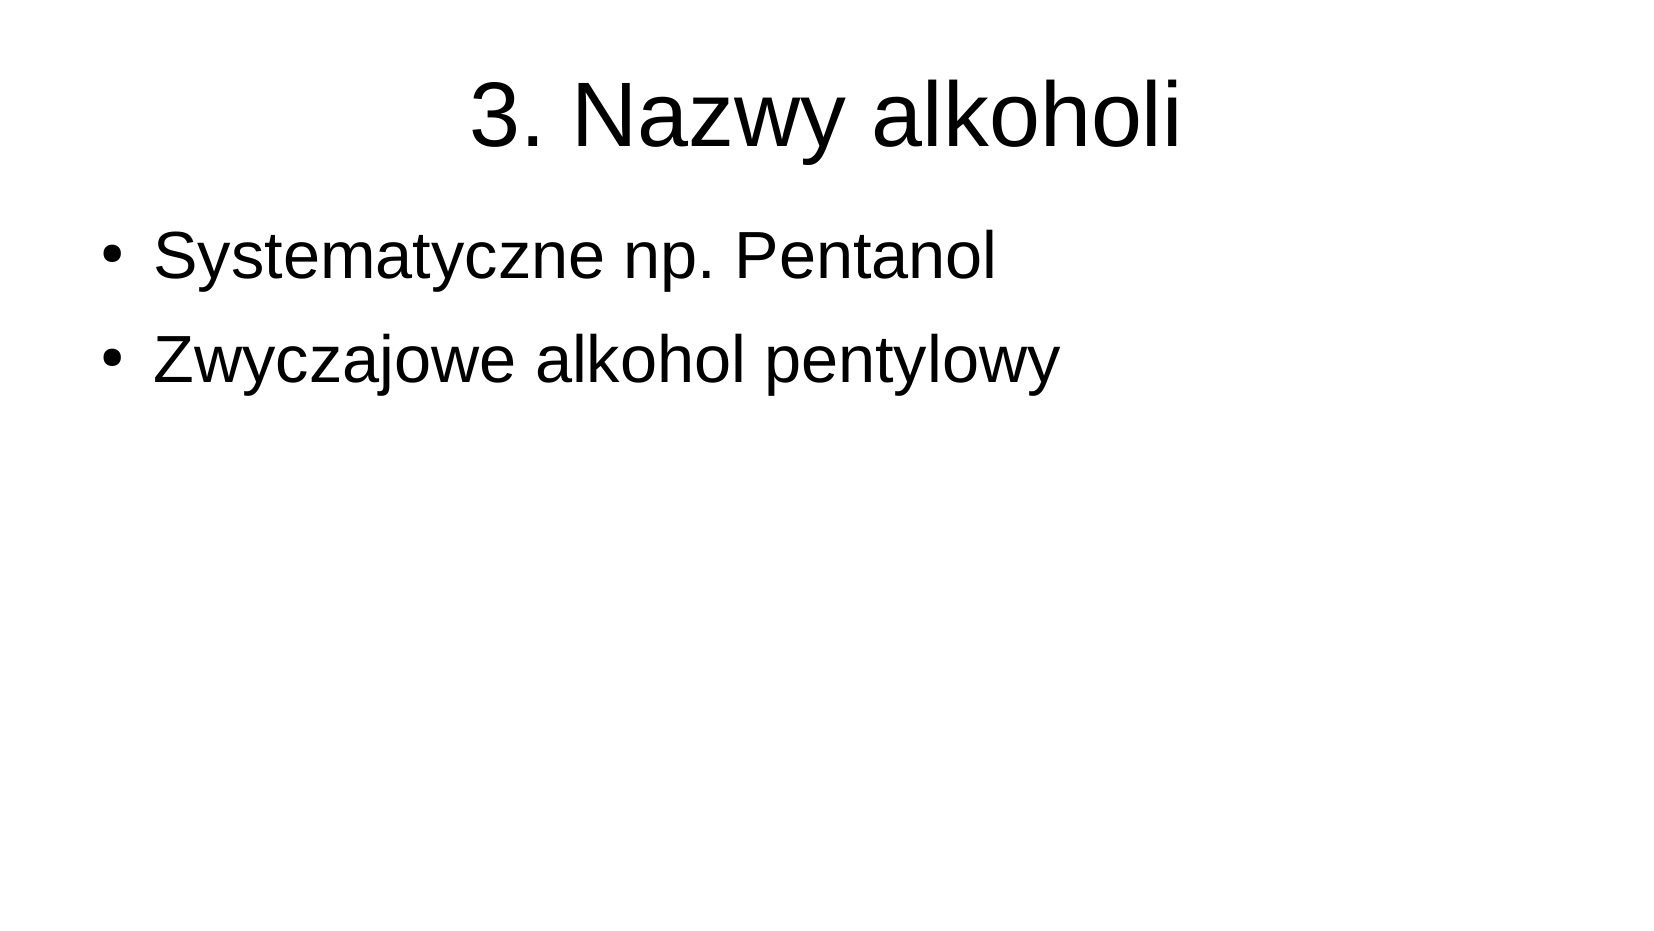

# 3. Nazwy alkoholi
Systematyczne np. Pentanol
Zwyczajowe alkohol pentylowy